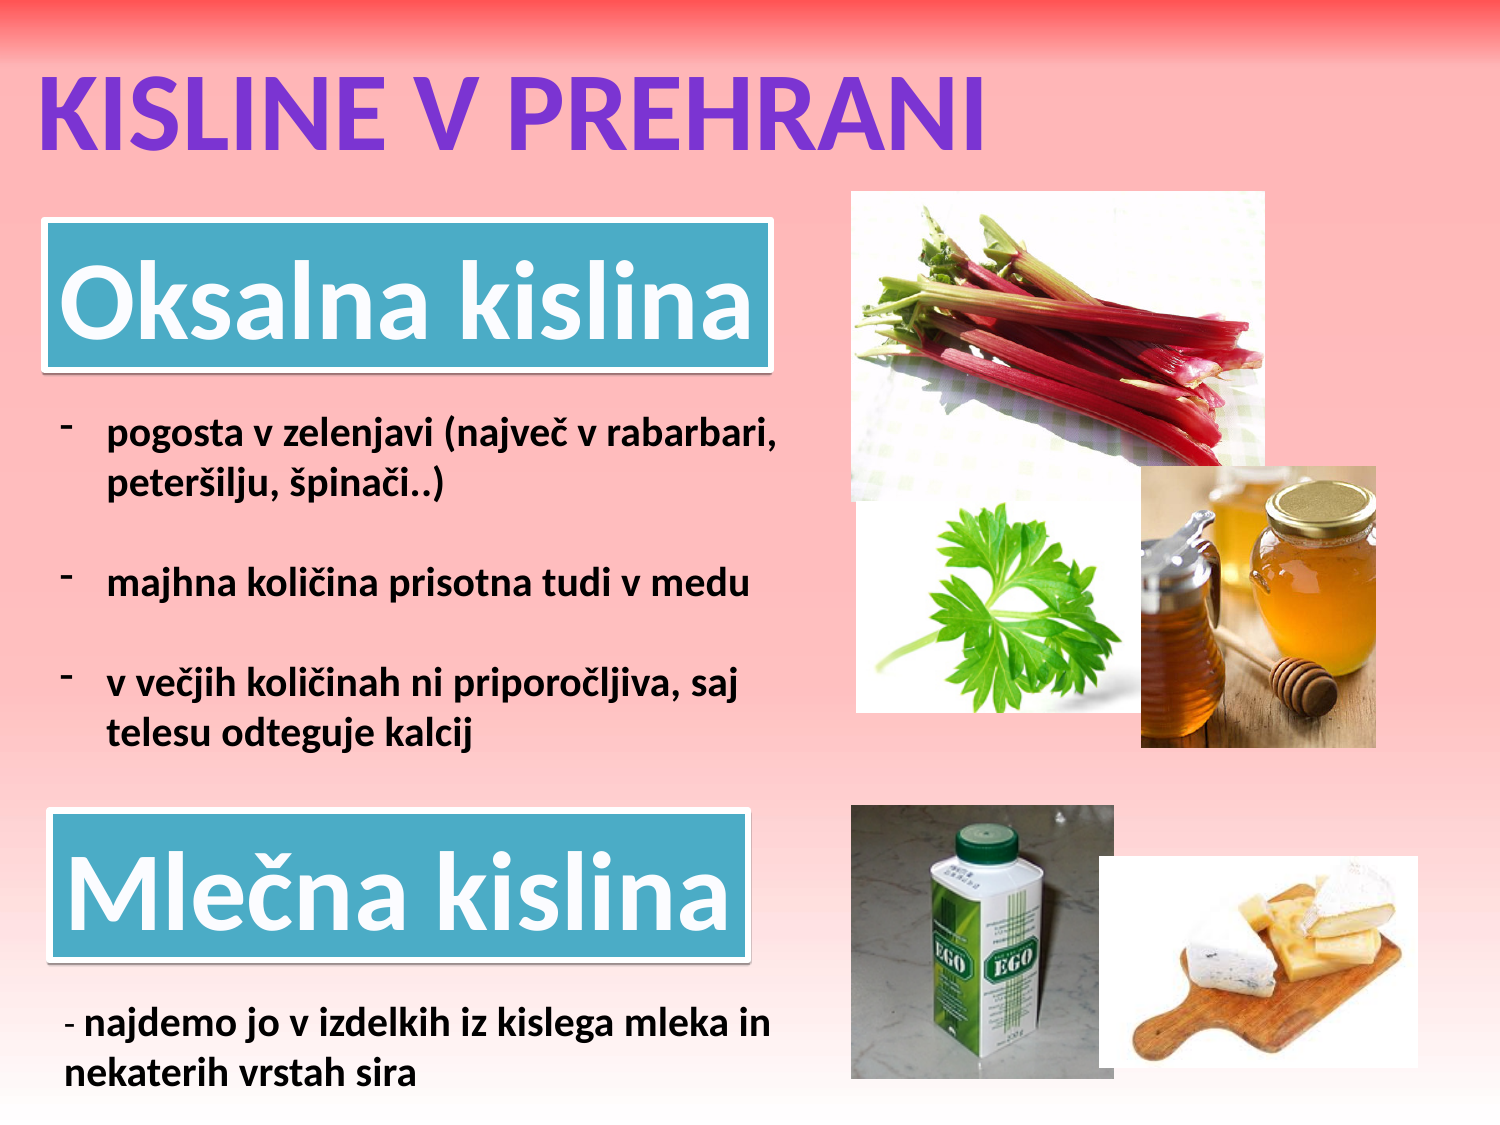

KISLINE V PREHRANi
Oksalna kislina
pogosta v zelenjavi (največ v rabarbari, peteršilju, špinači..)
majhna količina prisotna tudi v medu
v večjih količinah ni priporočljiva, saj telesu odteguje kalcij
Mlečna kislina
- najdemo jo v izdelkih iz kislega mleka in nekaterih vrstah sira